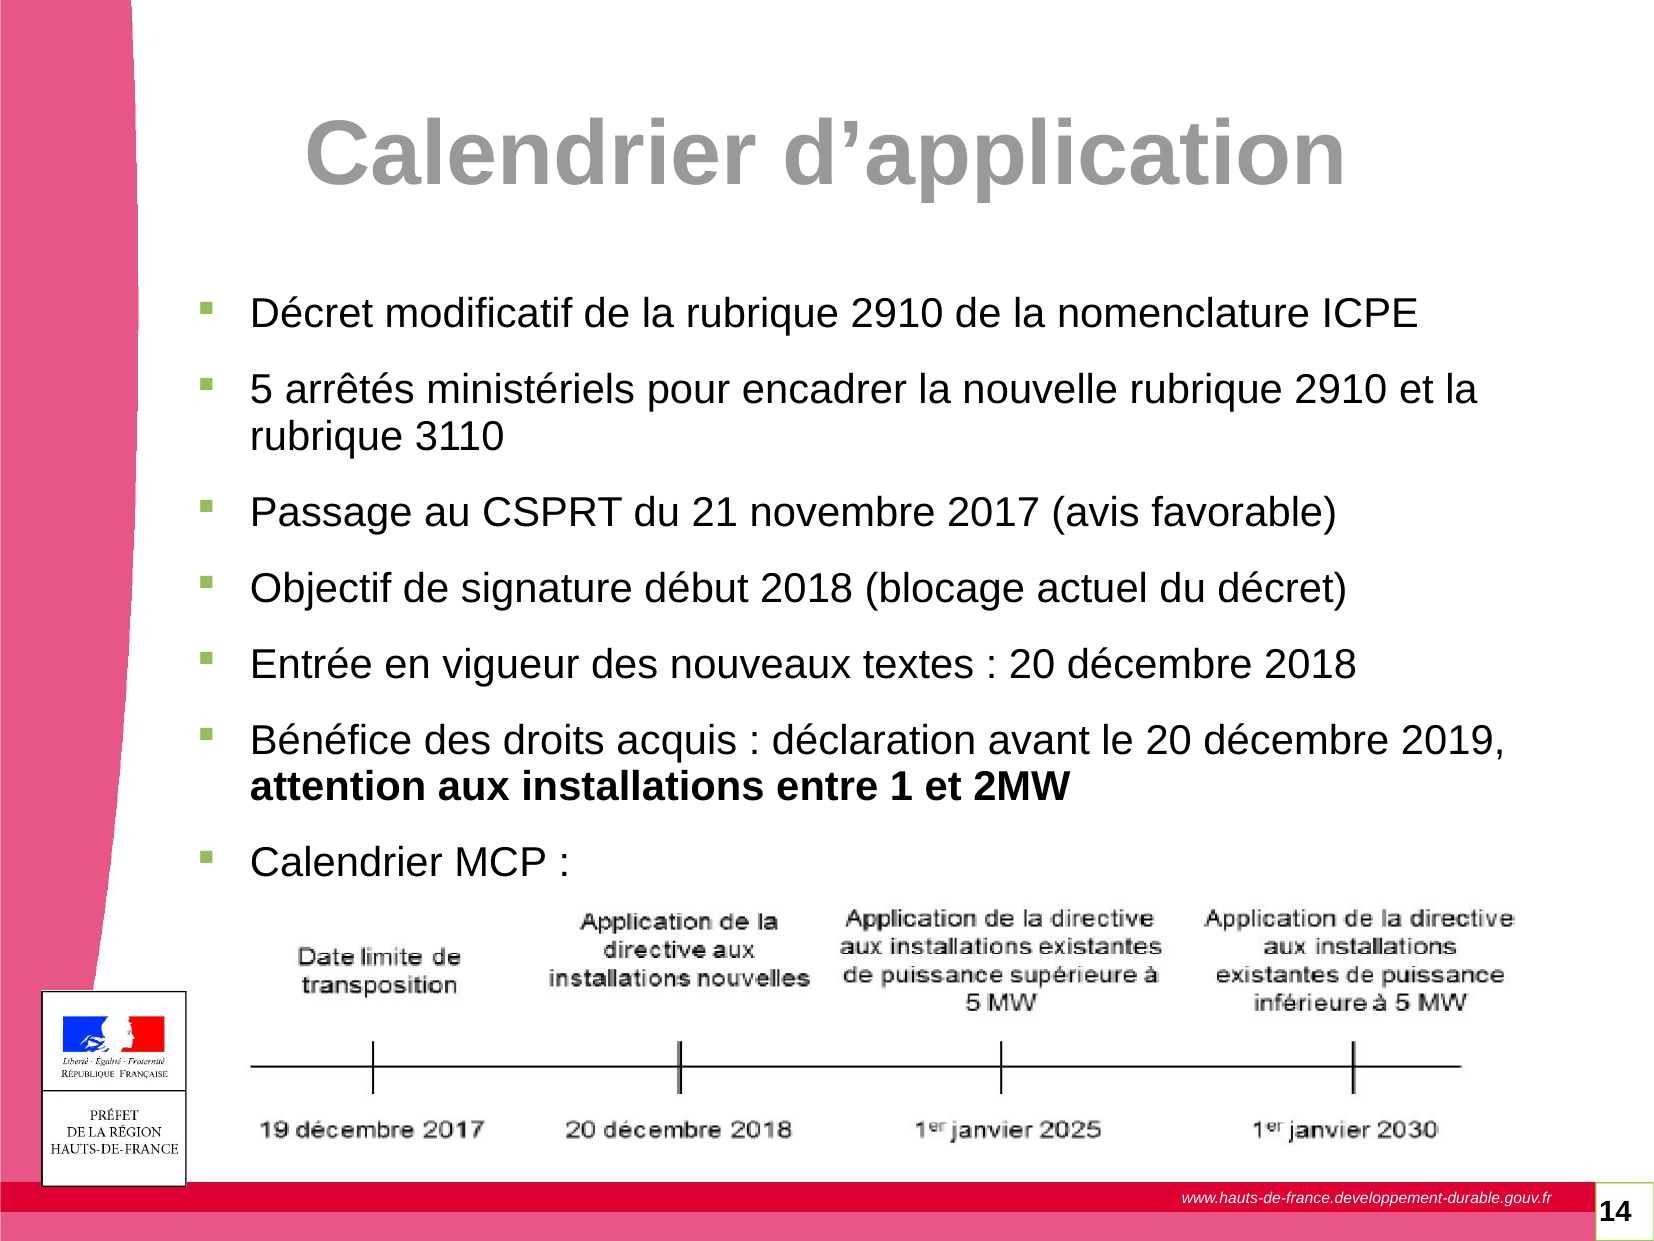

# Calendrier d’application
Décret modificatif de la rubrique 2910 de la nomenclature ICPE
5 arrêtés ministériels pour encadrer la nouvelle rubrique 2910 et la rubrique 3110
Passage au CSPRT du 21 novembre 2017 (avis favorable)
Objectif de signature début 2018 (blocage actuel du décret)
Entrée en vigueur des nouveaux textes : 20 décembre 2018
Bénéfice des droits acquis : déclaration avant le 20 décembre 2019, attention aux installations entre 1 et 2MW
Calendrier MCP :
14